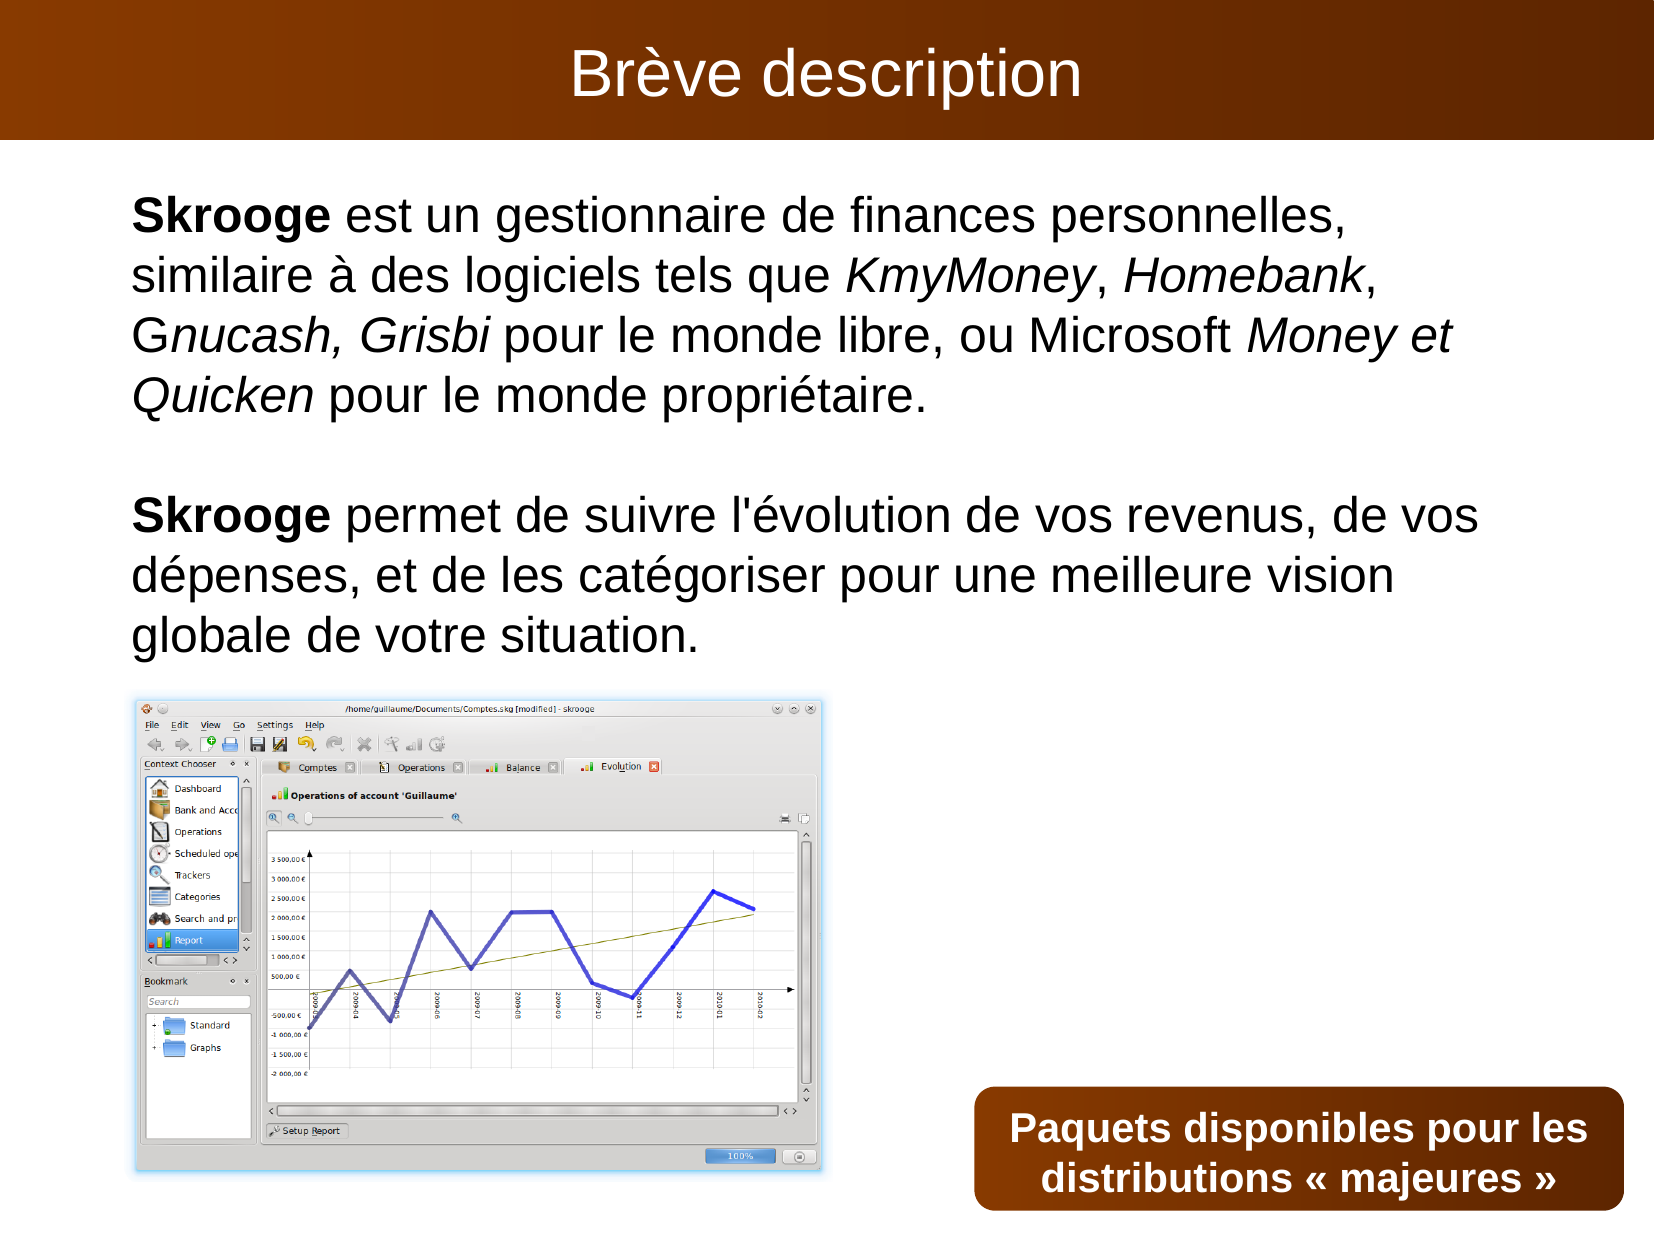

# Brève description
Skrooge est un gestionnaire de finances personnelles, similaire à des logiciels tels que KmyMoney, Homebank, Gnucash, Grisbi pour le monde libre, ou Microsoft Money et Quicken pour le monde propriétaire.
Skrooge permet de suivre l'évolution de vos revenus, de vos dépenses, et de les catégoriser pour une meilleure vision globale de votre situation.
Paquets disponibles pour les distributions « majeures »